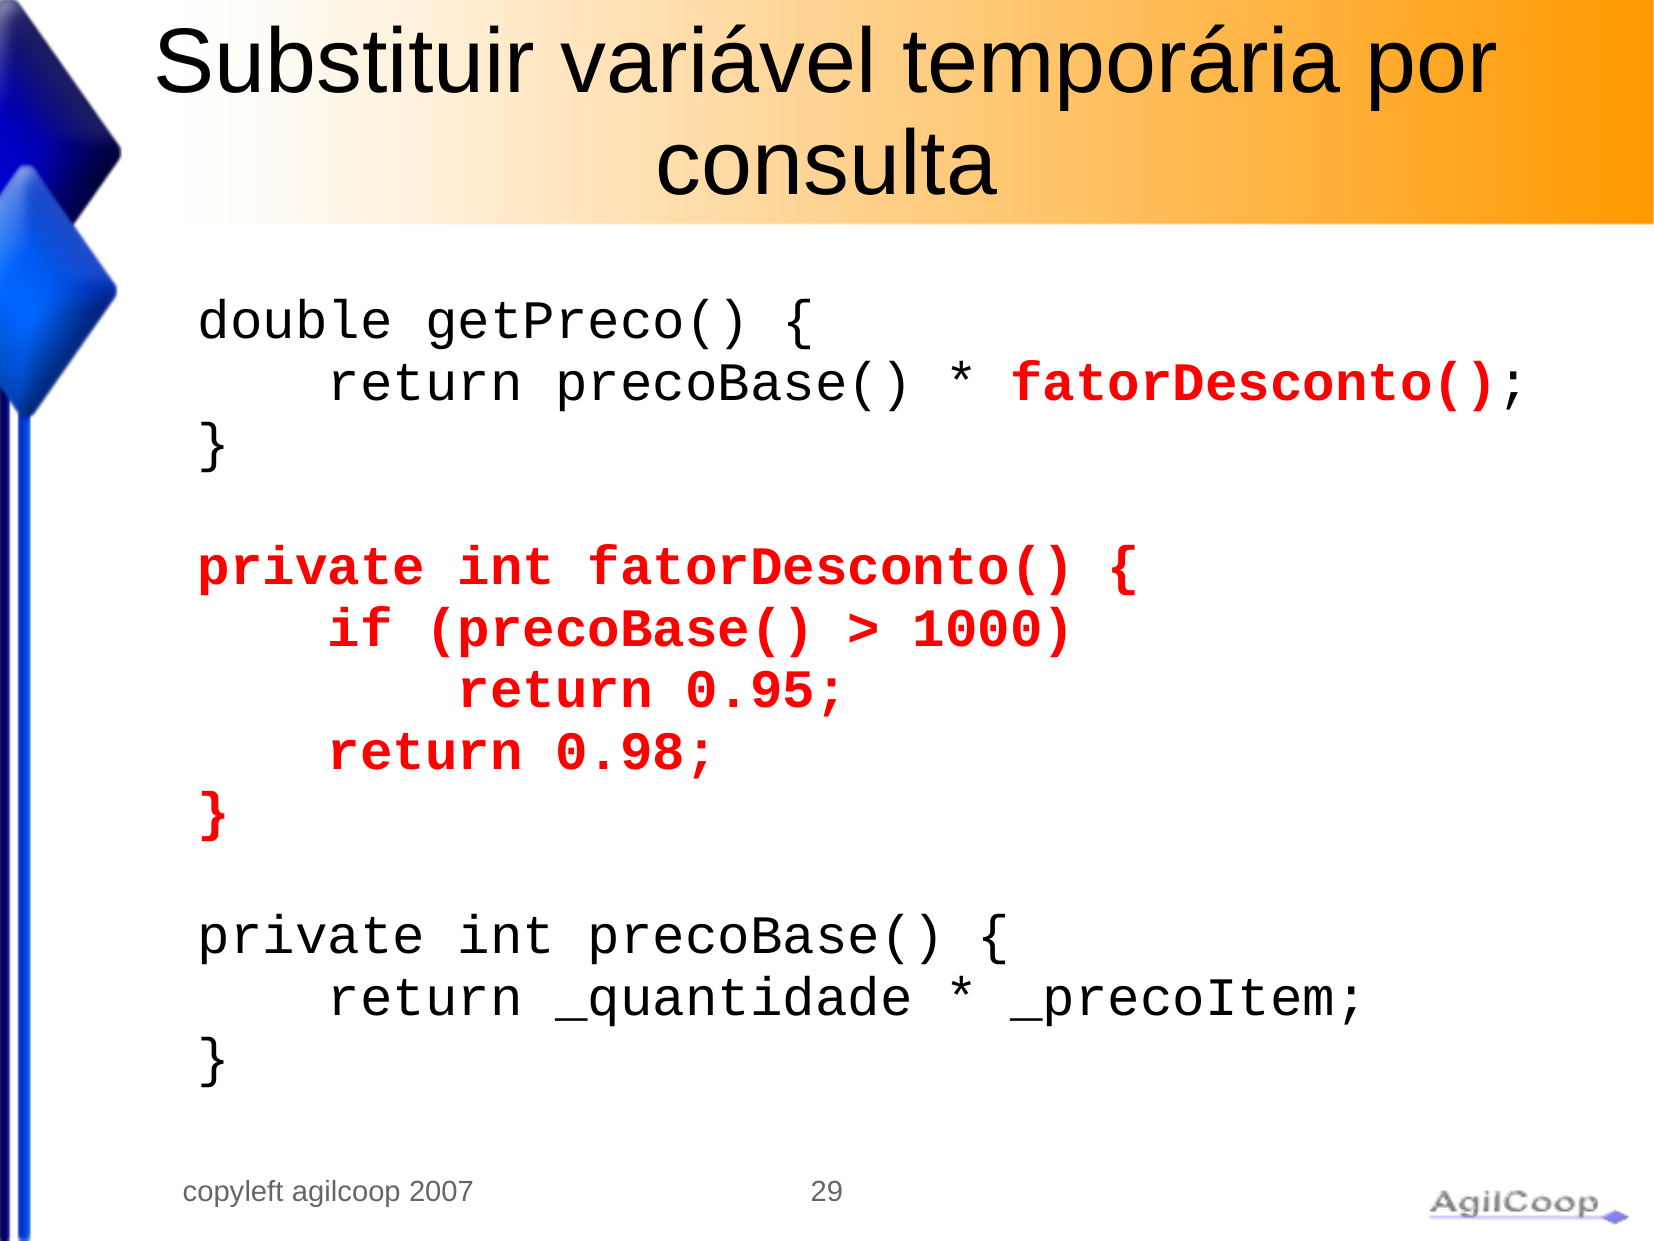

# Substituir variável temporária por consulta
double getPreco() {
 return precoBase() * fatorDesconto();
}
private int fatorDesconto() {
 if (precoBase() > 1000)
 return 0.95;
 return 0.98;
}
private int precoBase() {
 return _quantidade * _precoItem;
}
copyleft agilcoop 2007
29